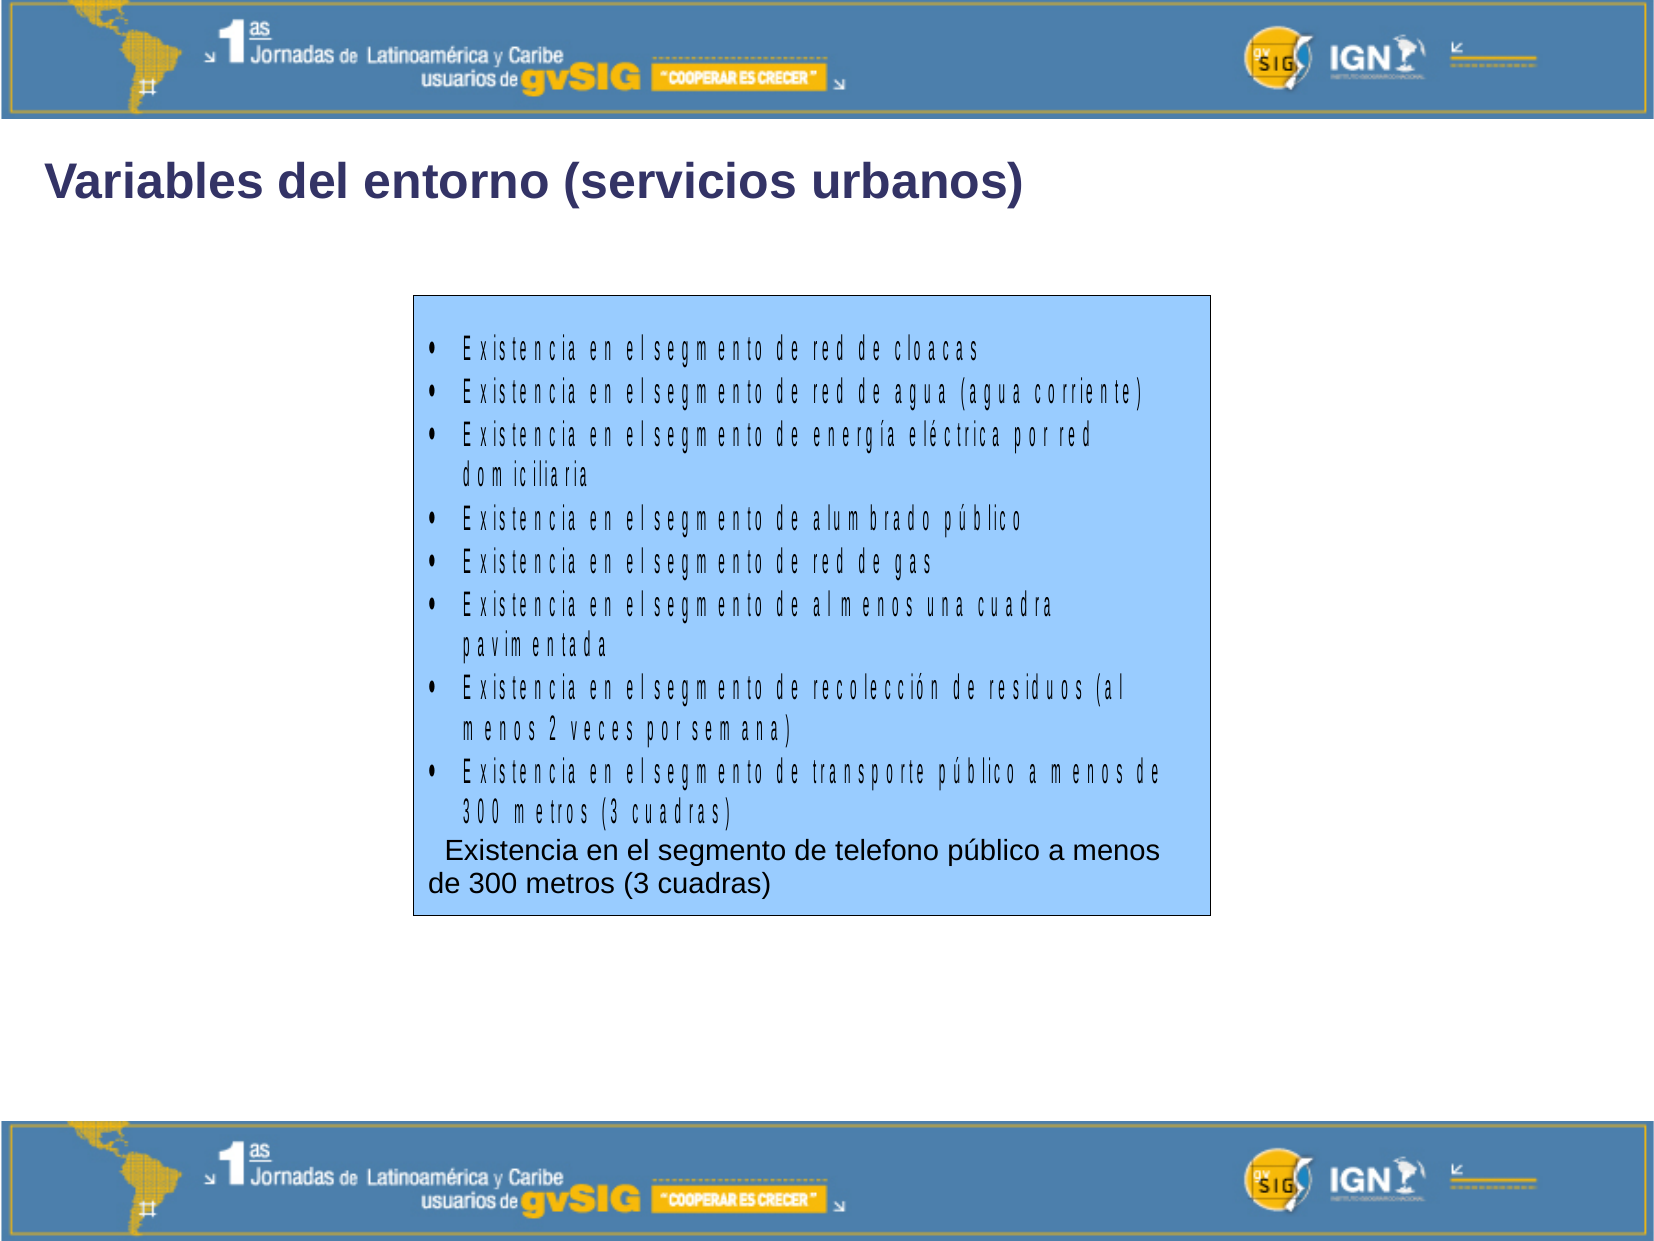

Variables del entorno (servicios urbanos)
 Existencia en el segmento de telefono público a menos de 300 metros (3 cuadras)